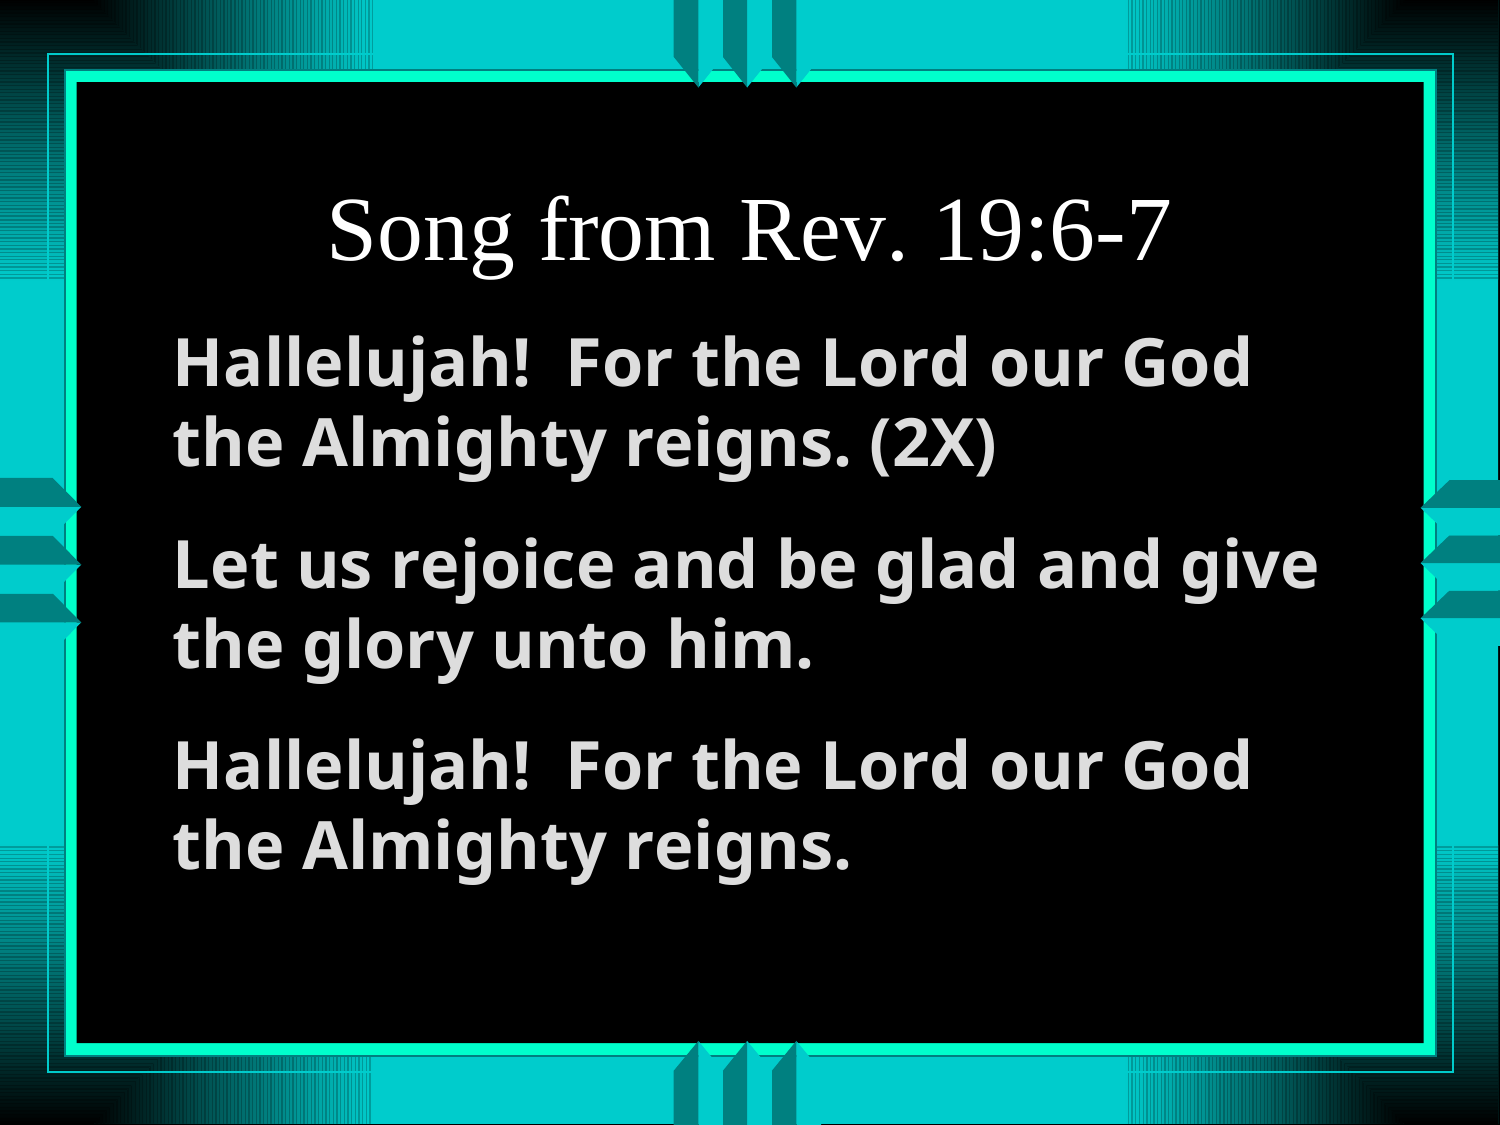

# Song from Rev. 19:6-7
Hallelujah! For the Lord our God the Almighty reigns. (2X)
Let us rejoice and be glad and give the glory unto him.
Hallelujah! For the Lord our God the Almighty reigns.